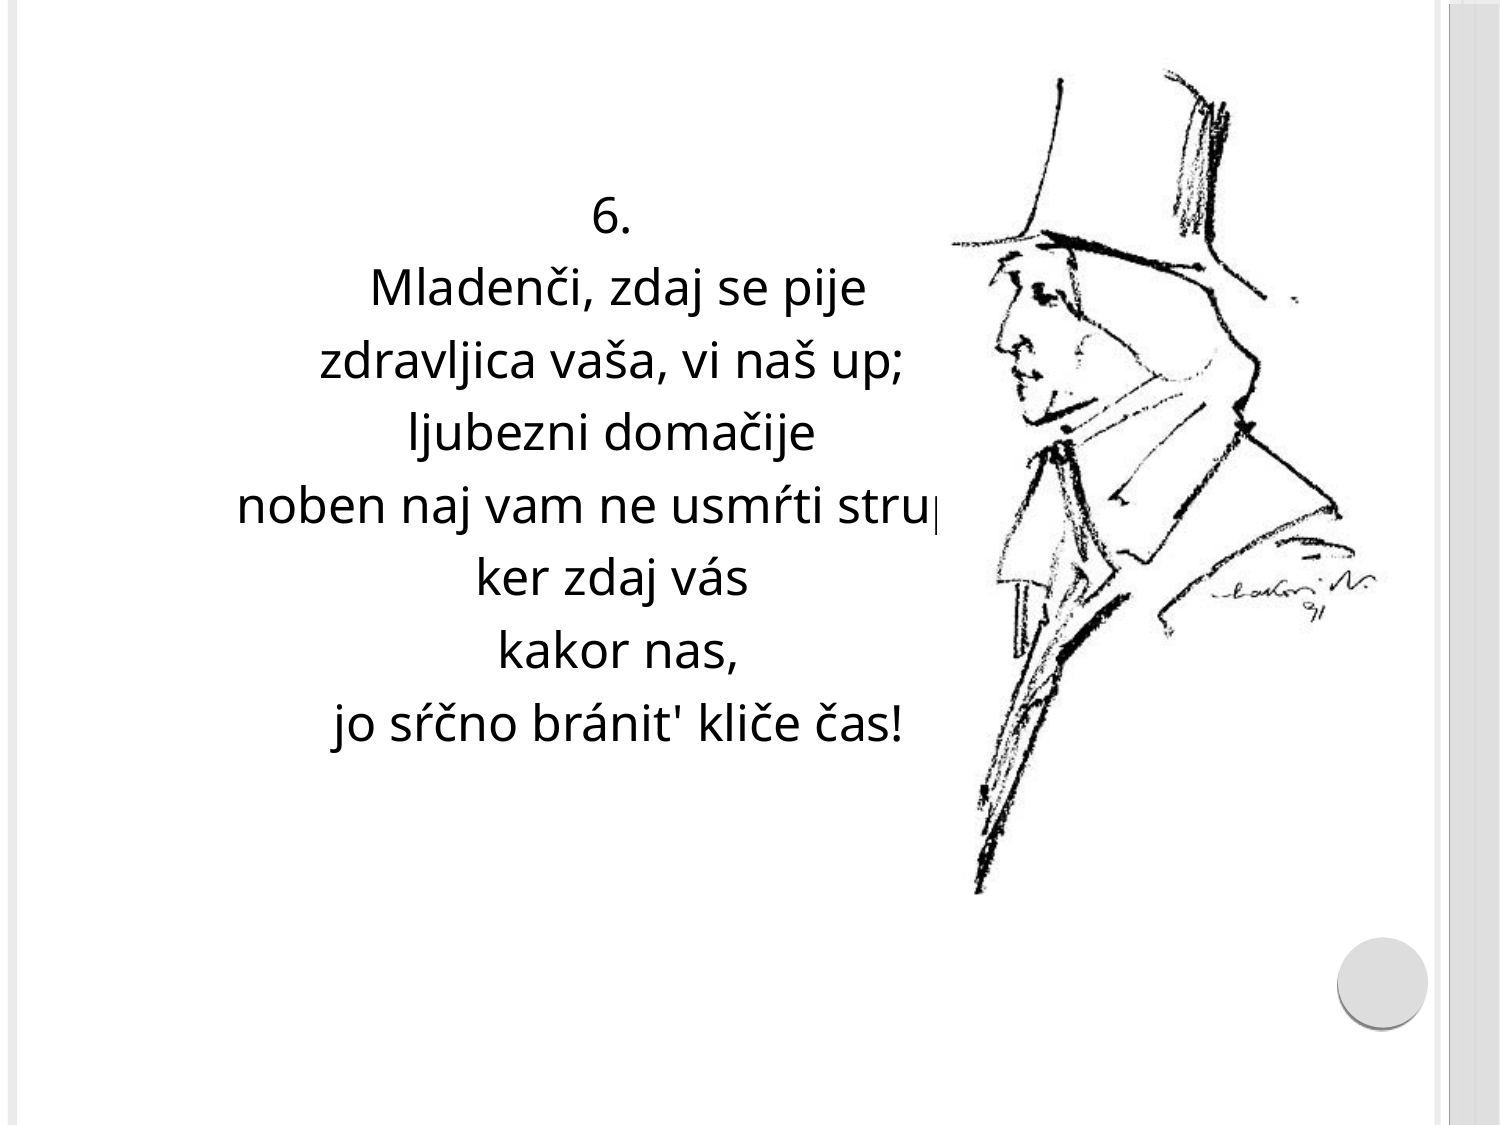

# 6.
 Mladenči, zdaj se pije
zdravljica vaša, vi naš up;
 ljubezni domačije
noben naj vam ne usmŕti strup;
ker zdaj vás
 kakor nas,
 jo sŕčno bránit' kliče čas!